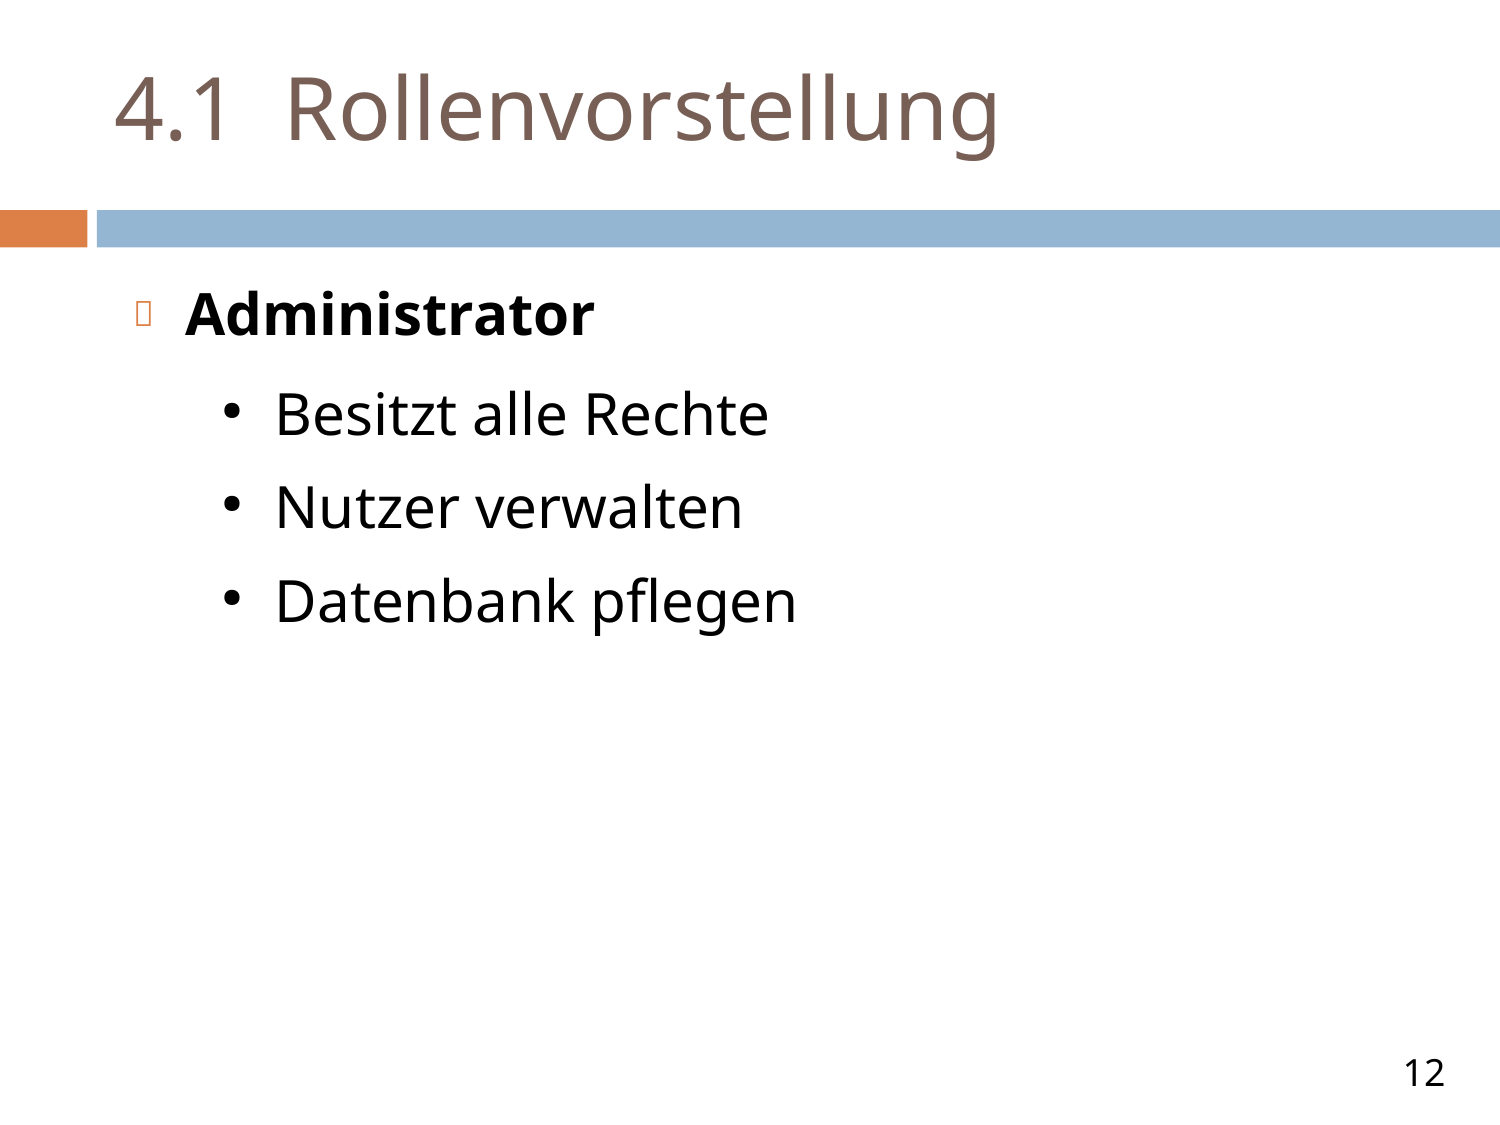

# 4.1 Rollenvorstellung
Administrator
Besitzt alle Rechte
Nutzer verwalten
Datenbank pflegen
12